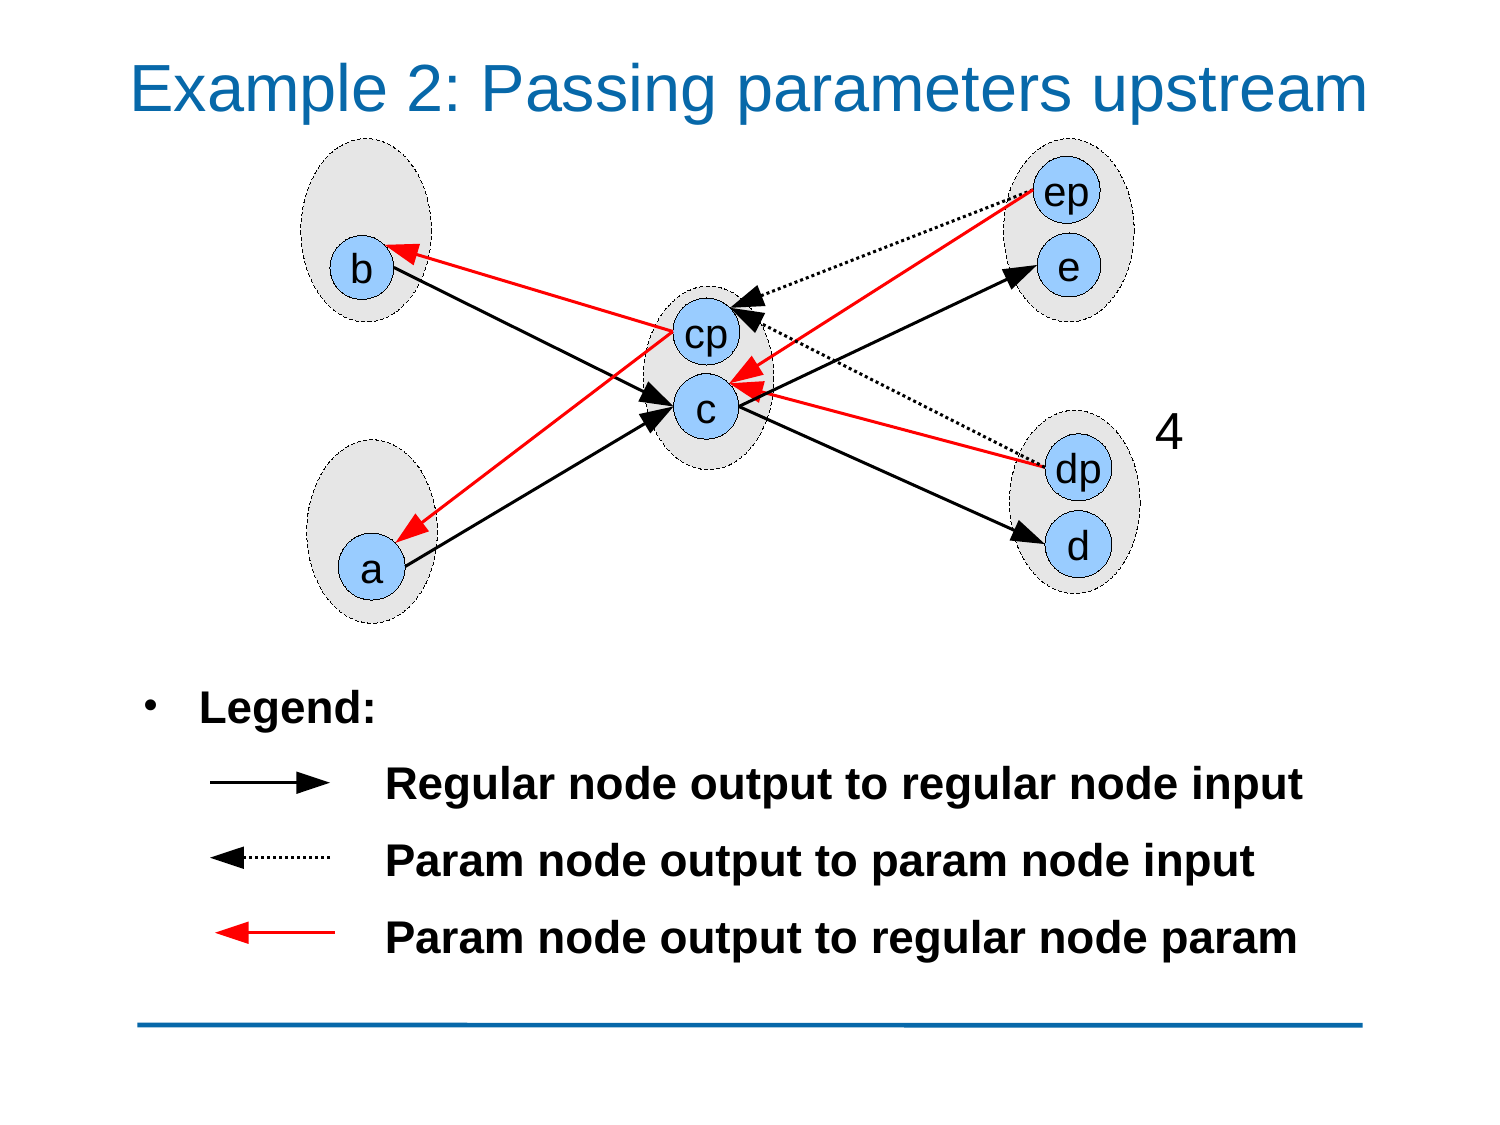

# Example 2: Passing parameters upstream
ep
e
b
cp
c
4
dp
d
a
Legend:
 Regular node output to regular node input
 Param node output to param node input
 Param node output to regular node param